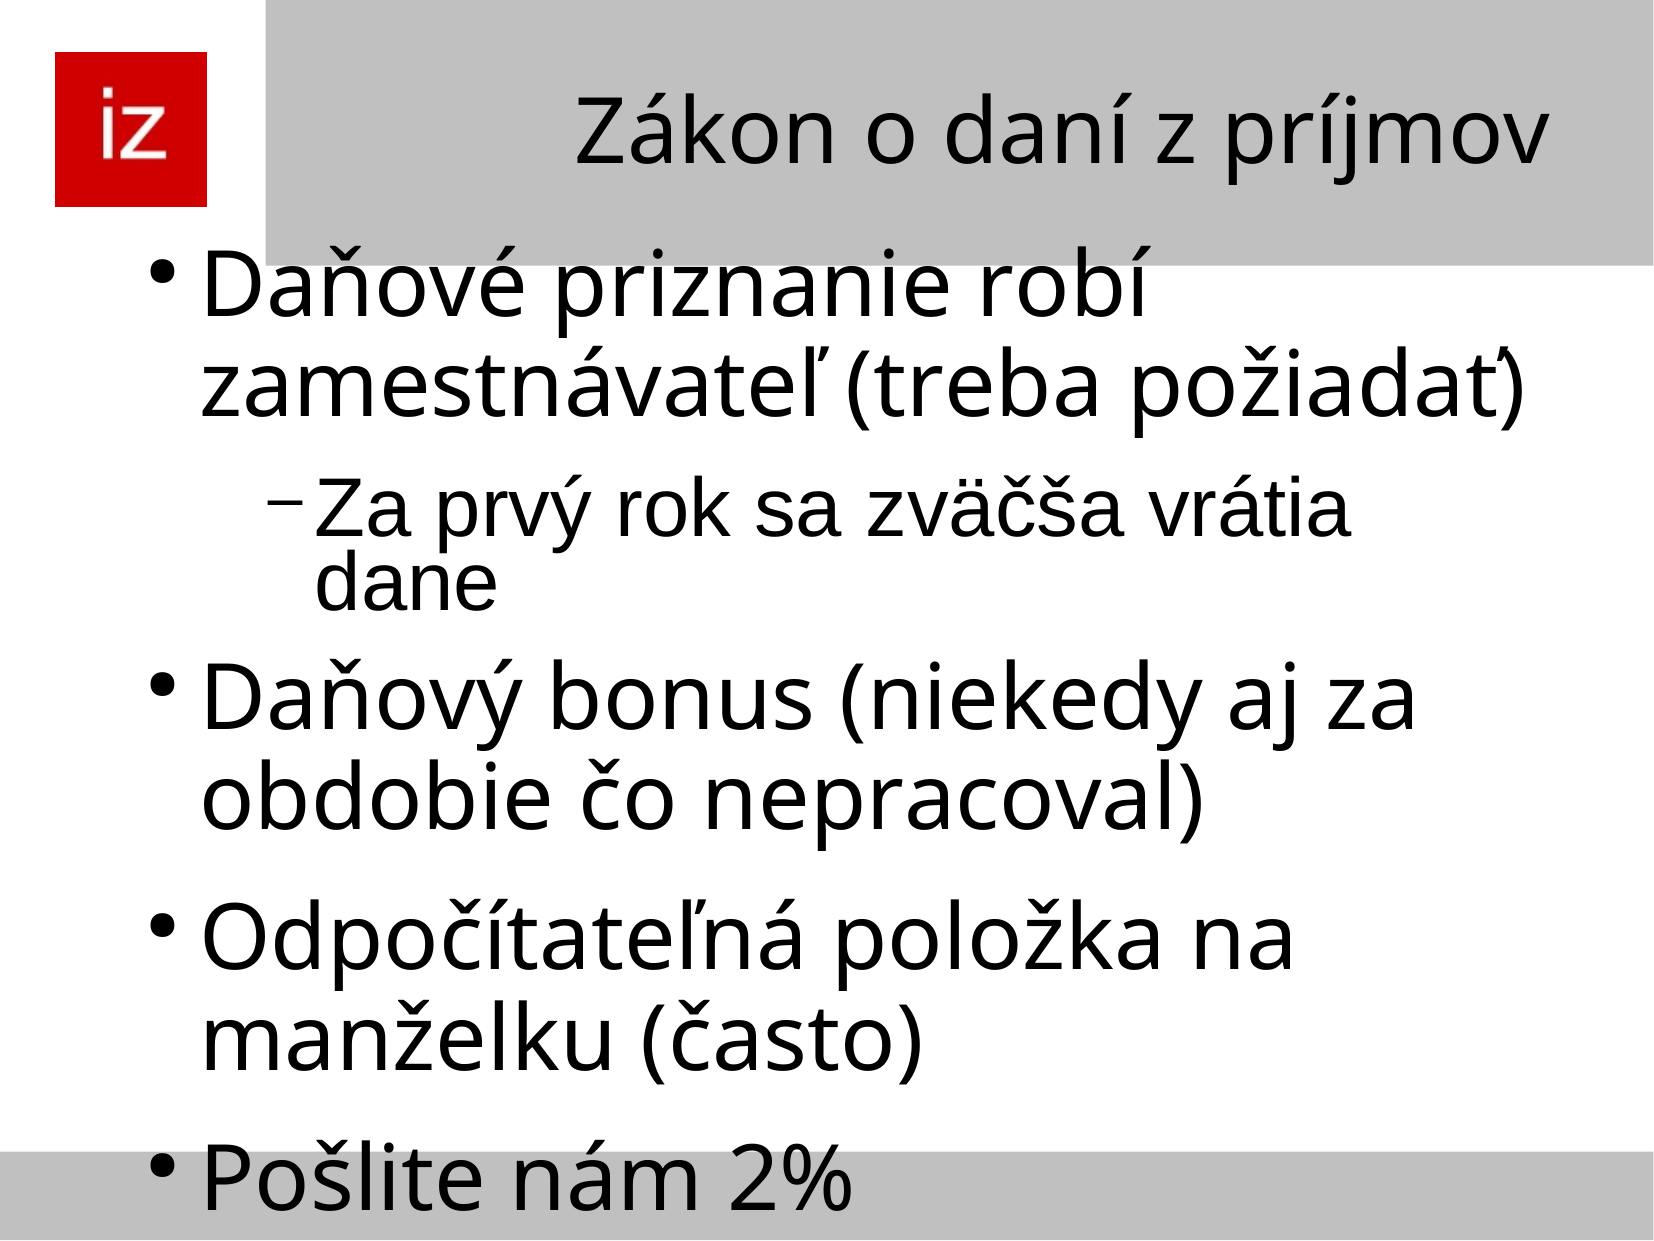

# Zákon o daní z príjmov
Daňové priznanie robí zamestnávateľ (treba požiadať)
Za prvý rok sa zväčša vrátia dane
Daňový bonus (niekedy aj za obdobie čo nepracoval)
Odpočítateľná položka na manželku (často)
Pošlite nám 2%
Zväčša neplatí dane